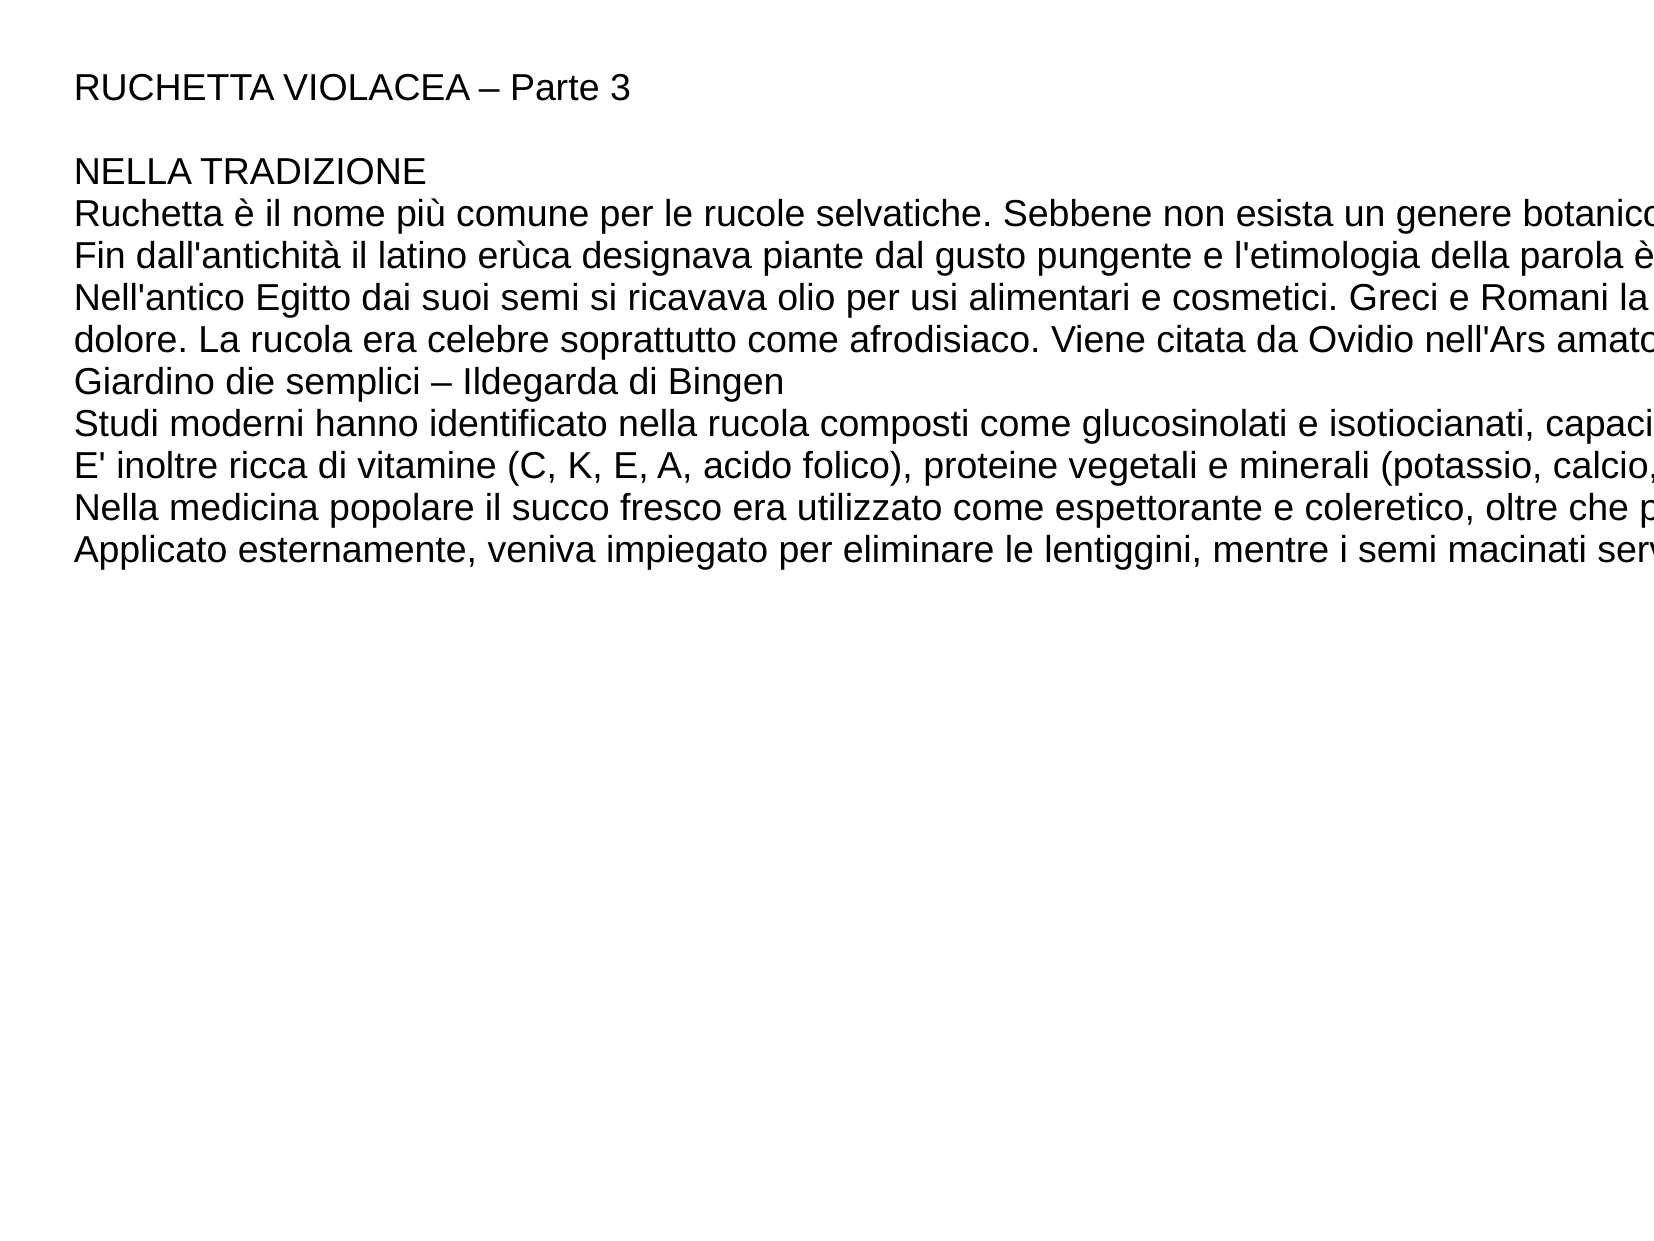

RUCHETTA VIOLACEA – Parte 3
NELLA TRADIZIONE
Ruchetta è il nome più comune per le rucole selvatiche. Sebbene non esista un genere botanico chiamato Rucola, circa 20 piante della famiglia delle Brassicacee sono comunemnete indicate con questo termine.
Fin dall'antichità il latino erùca designava piante dal gusto pungente e l'etimologia della parola è legata ai concetti di bruciare o stimolare.
Nell'antico Egitto dai suoi semi si ricavava olio per usi alimentari e cosmetici. Greci e Romani la apprezzavano come alimento e pianta medicinale dalle proprietà digestive, diuretiche, stimolanti e curative dell'ipertensione. Era un rimedio analgesico. A chi subiva punizioni con la fruista si consigliava di bere un vino infuso con le sue foglie, per alleviare il dolore. La rucola era celebre soprattutto come afrodisiaco. Viene citata da Ovidio nell'Ars amatoria, da Plinio il Vecchio e da Galeno. Era coltivata nei terreni che ospitavano statue di Priapo, dio della virilità e fu a lungo vietata nei monasteri.
Giardino die semplici – Ildegarda di Bingen
Studi moderni hanno identificato nella rucola composti come glucosinolati e isotiocianati, capaci di contrastare lo stress ossidativo e migliorare la circolazione.
E' inoltre ricca di vitamine (C, K, E, A, acido folico), proteine vegetali e minerali (potassio, calcio, zinco, ferro), che contribuiscono al benessere generale e alla vitalità.
Nella medicina popolare il succo fresco era utilizzato come espettorante e coleretico, oltre che per il trattamento di ulcere, ascessi, ematomi e calli.
Applicato esternamente, veniva impiegato per eliminare le lentiggini, mentre i semi macinati servivano per senapismi, cataplasmi contenenti farina di senape o per fare impacchi per stimolare la crescita die capelli.